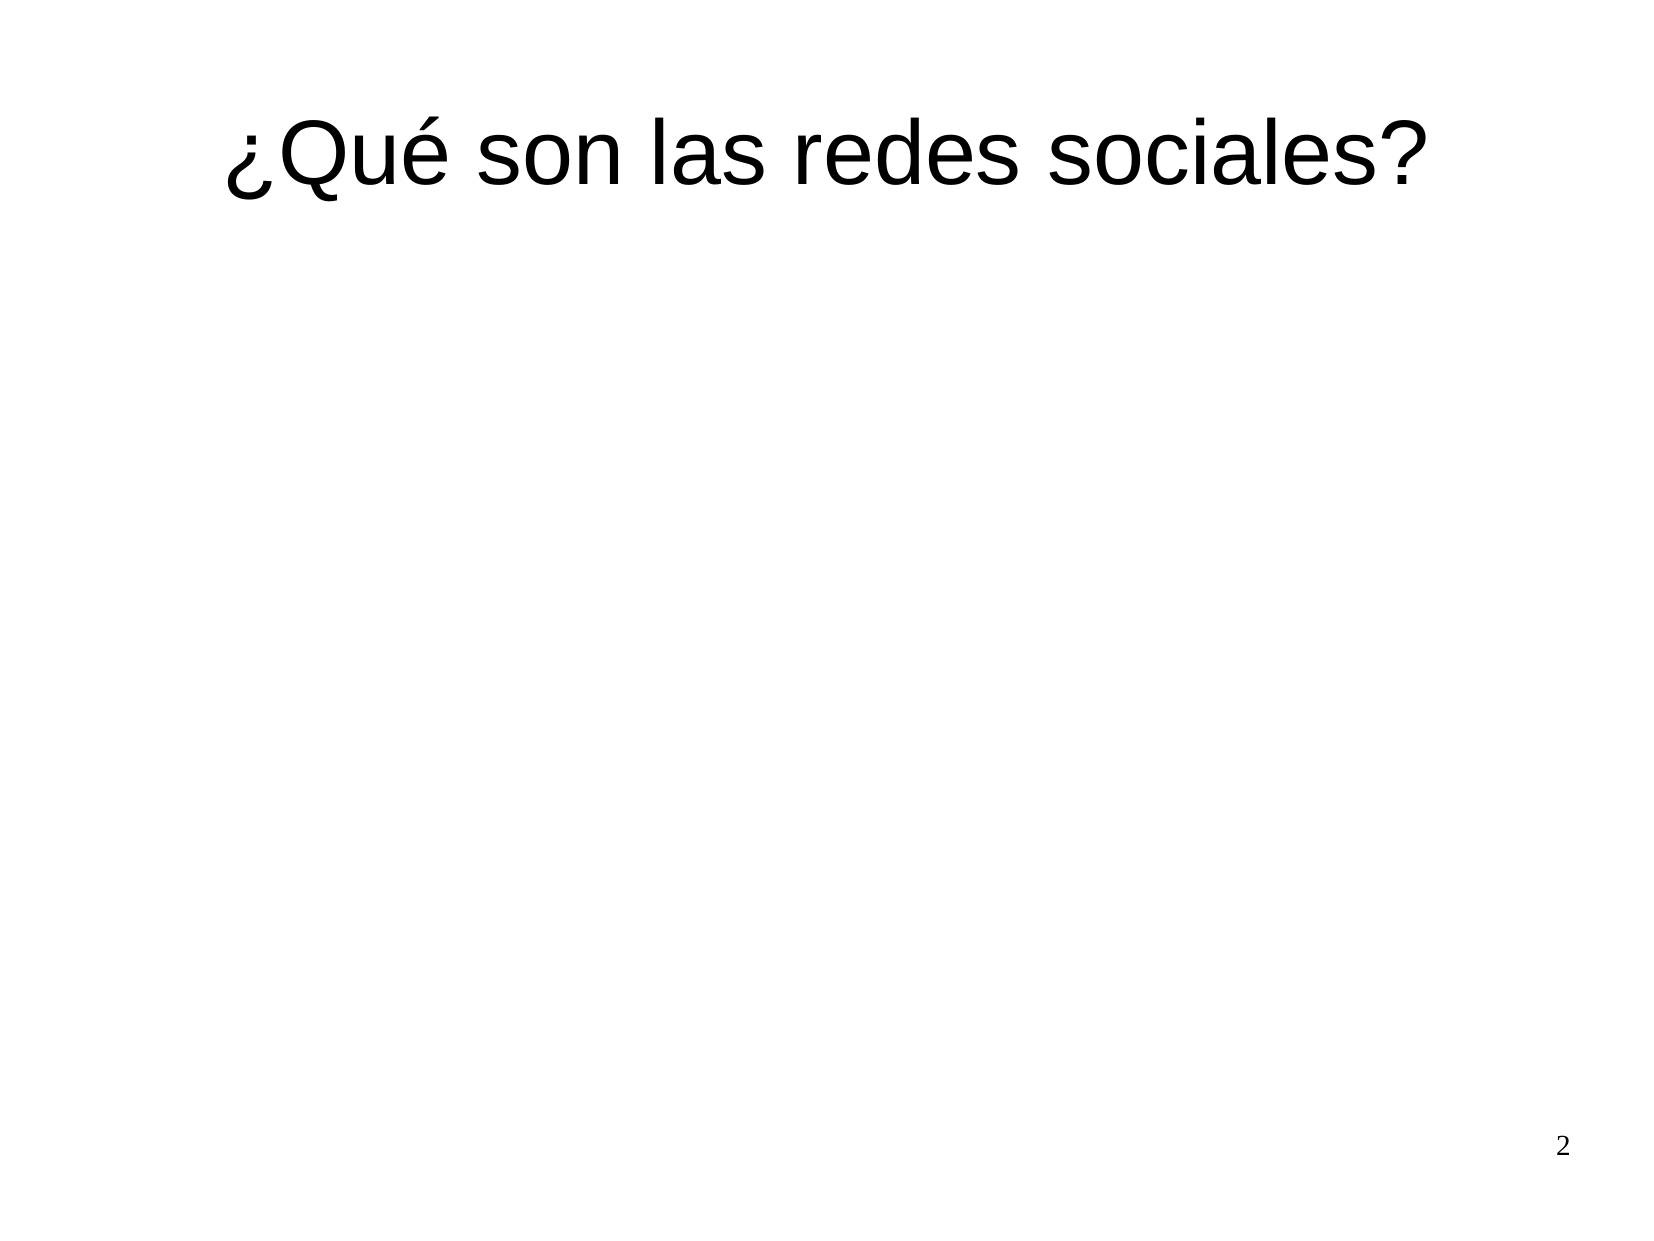

¿Qué son las redes sociales?
#
2